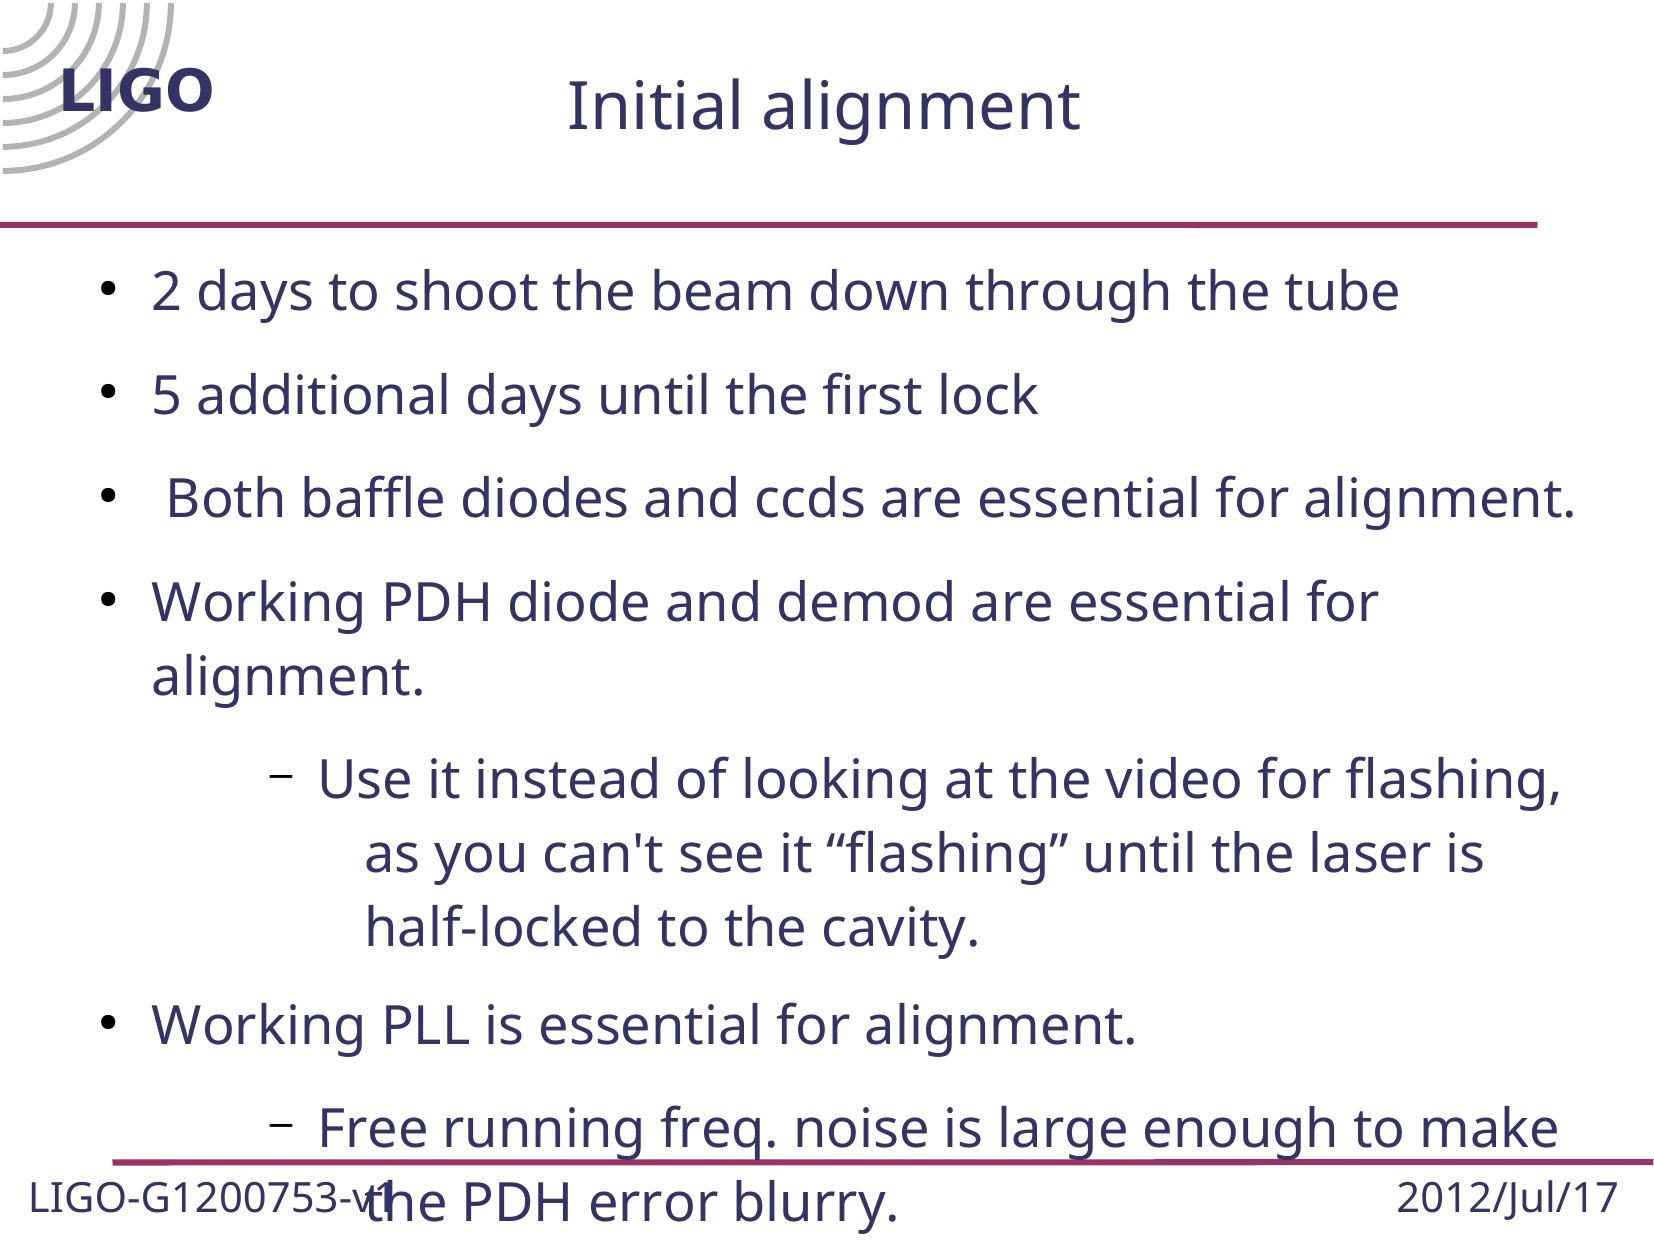

# Initial alignment
2 days to shoot the beam down through the tube
5 additional days until the first lock
 Both baffle diodes and ccds are essential for alignment.
Working PDH diode and demod are essential for alignment.
Use it instead of looking at the video for flashing, as you can't see it “flashing” until the laser is half-locked to the cavity.
Working PLL is essential for alignment.
Free running freq. noise is large enough to make the PDH error blurry.